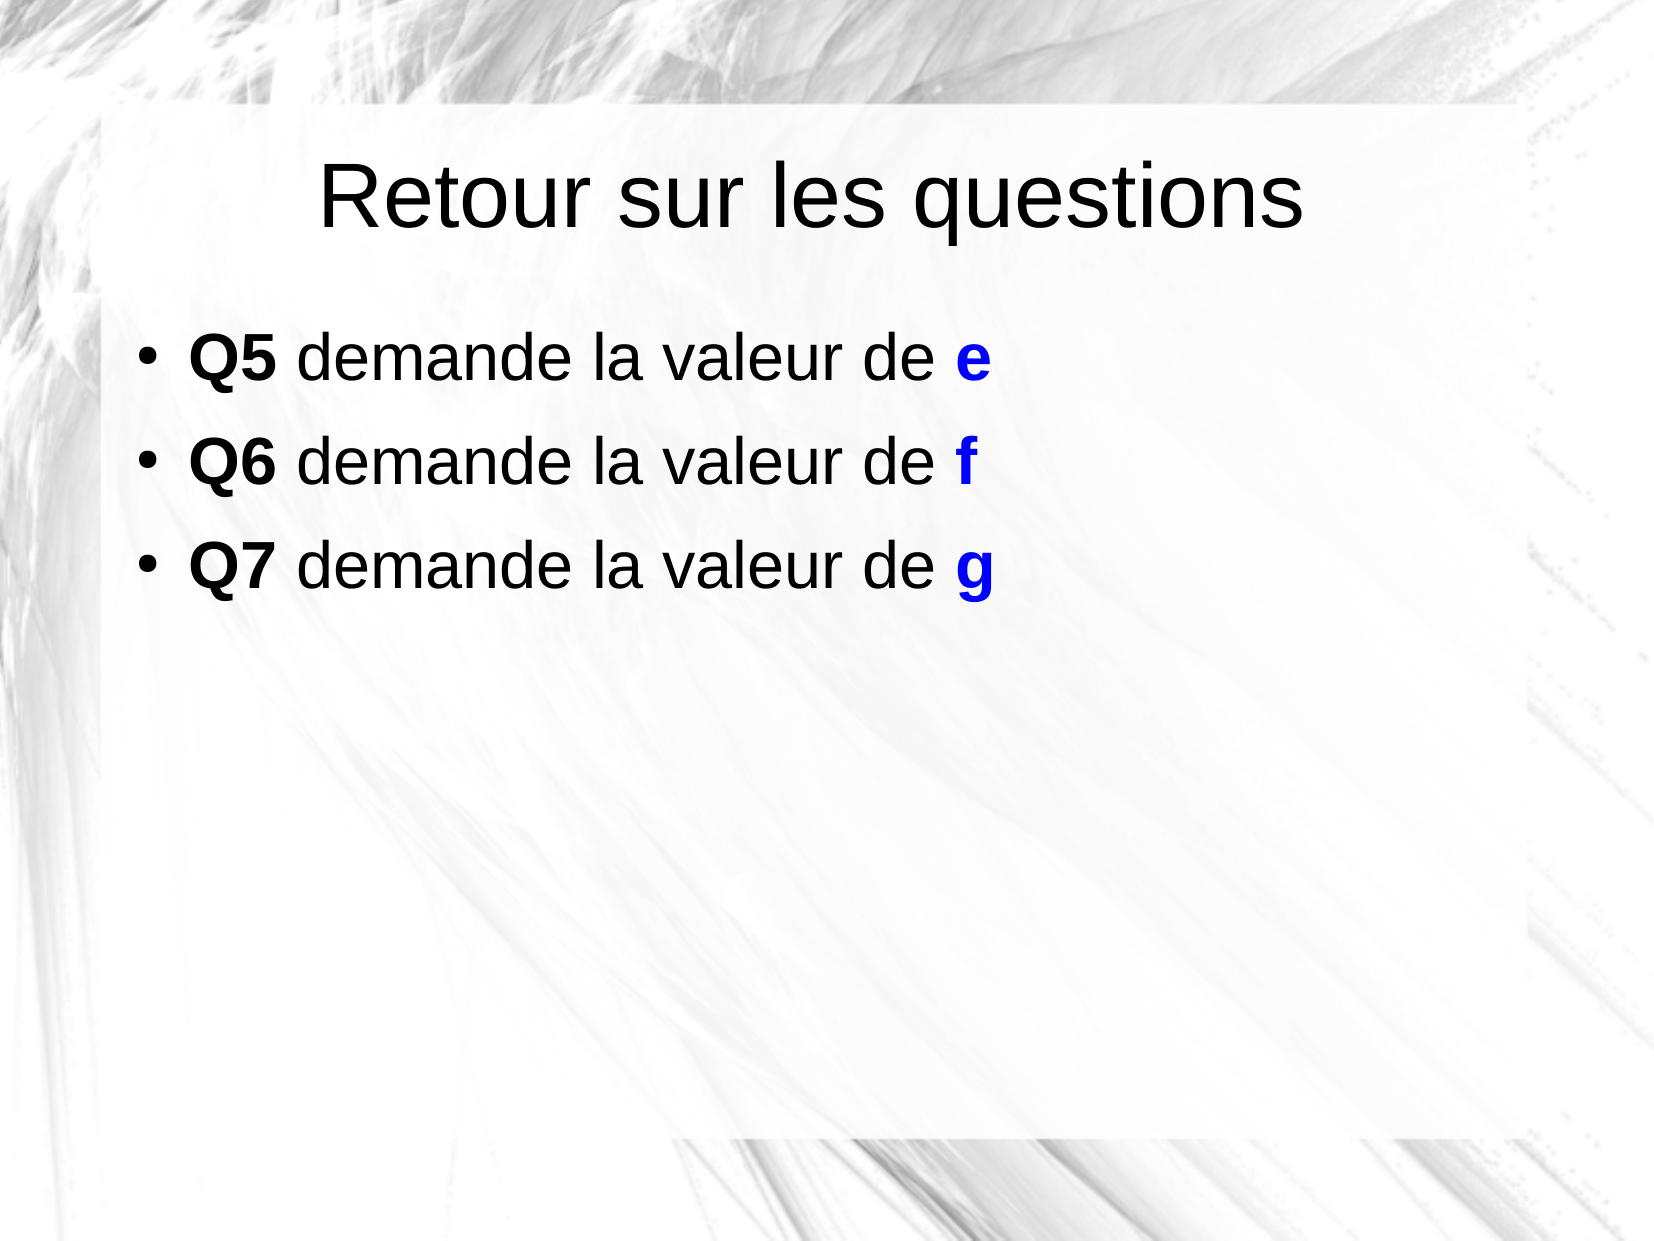

# Retour sur les questions
Q5 demande la valeur de e
Q6 demande la valeur de f
Q7 demande la valeur de g